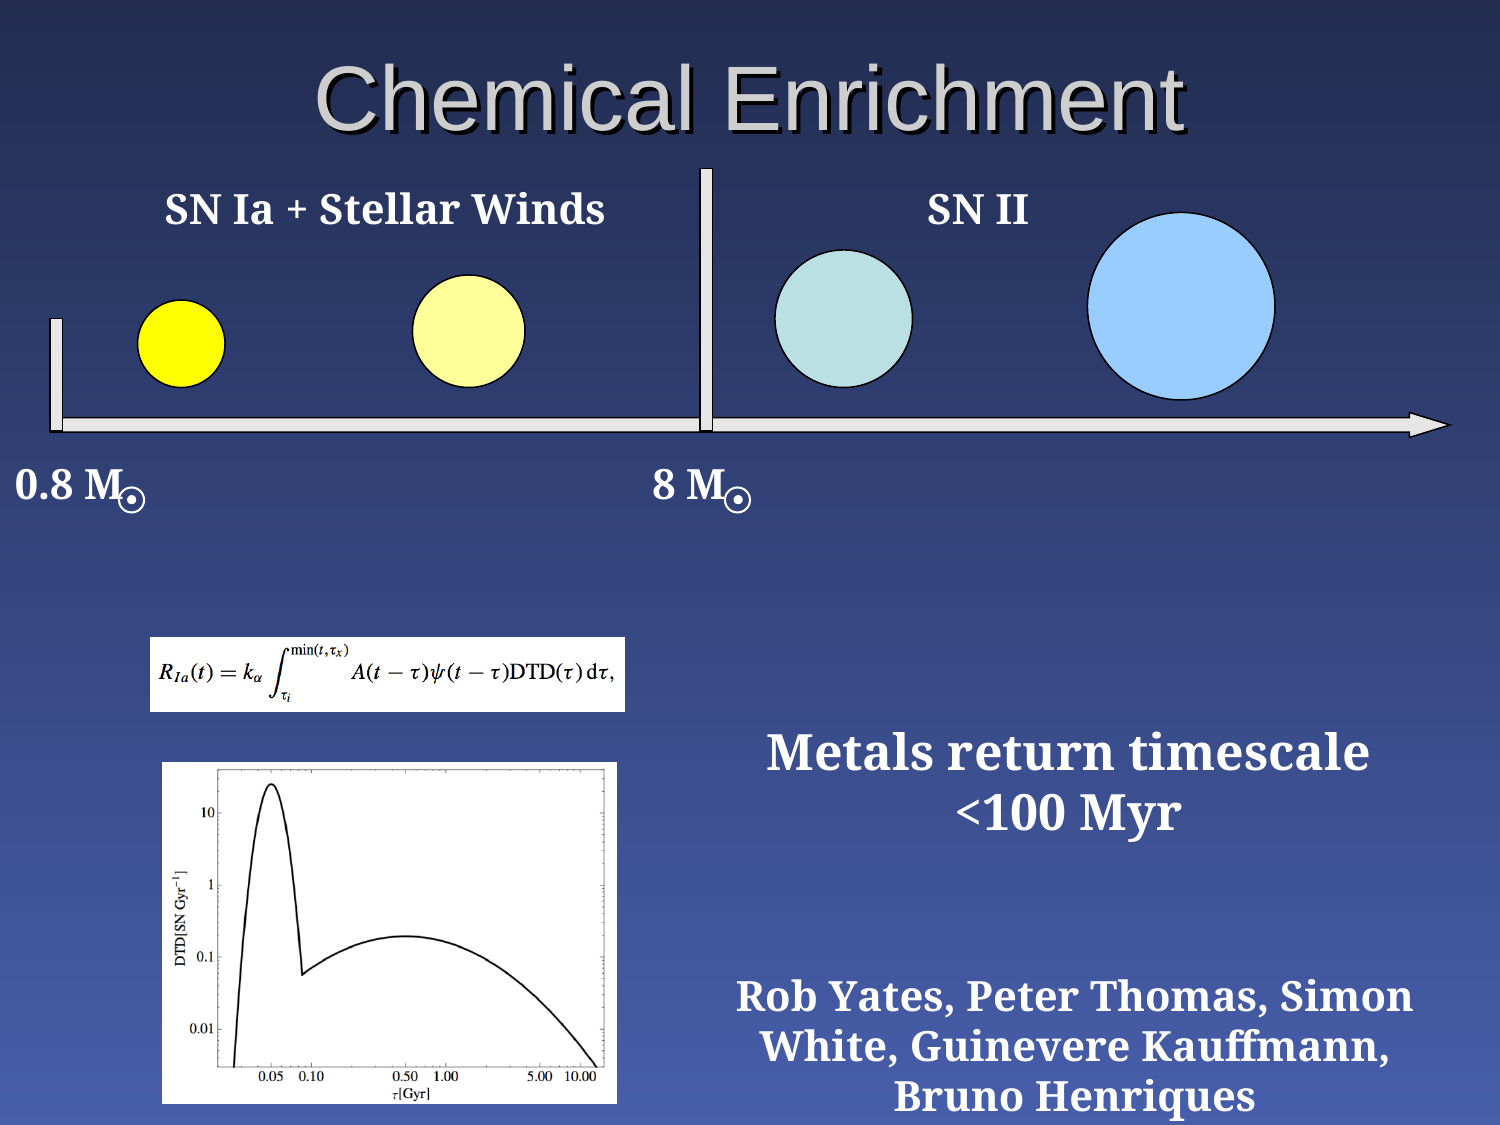

# Chemical Enrichment
SN Ia + Stellar Winds
SN II
0.8 M
8 M
Metals return timescale
<100 Myr
Rob Yates, Peter Thomas, Simon White, Guinevere Kauffmann, Bruno Henriques